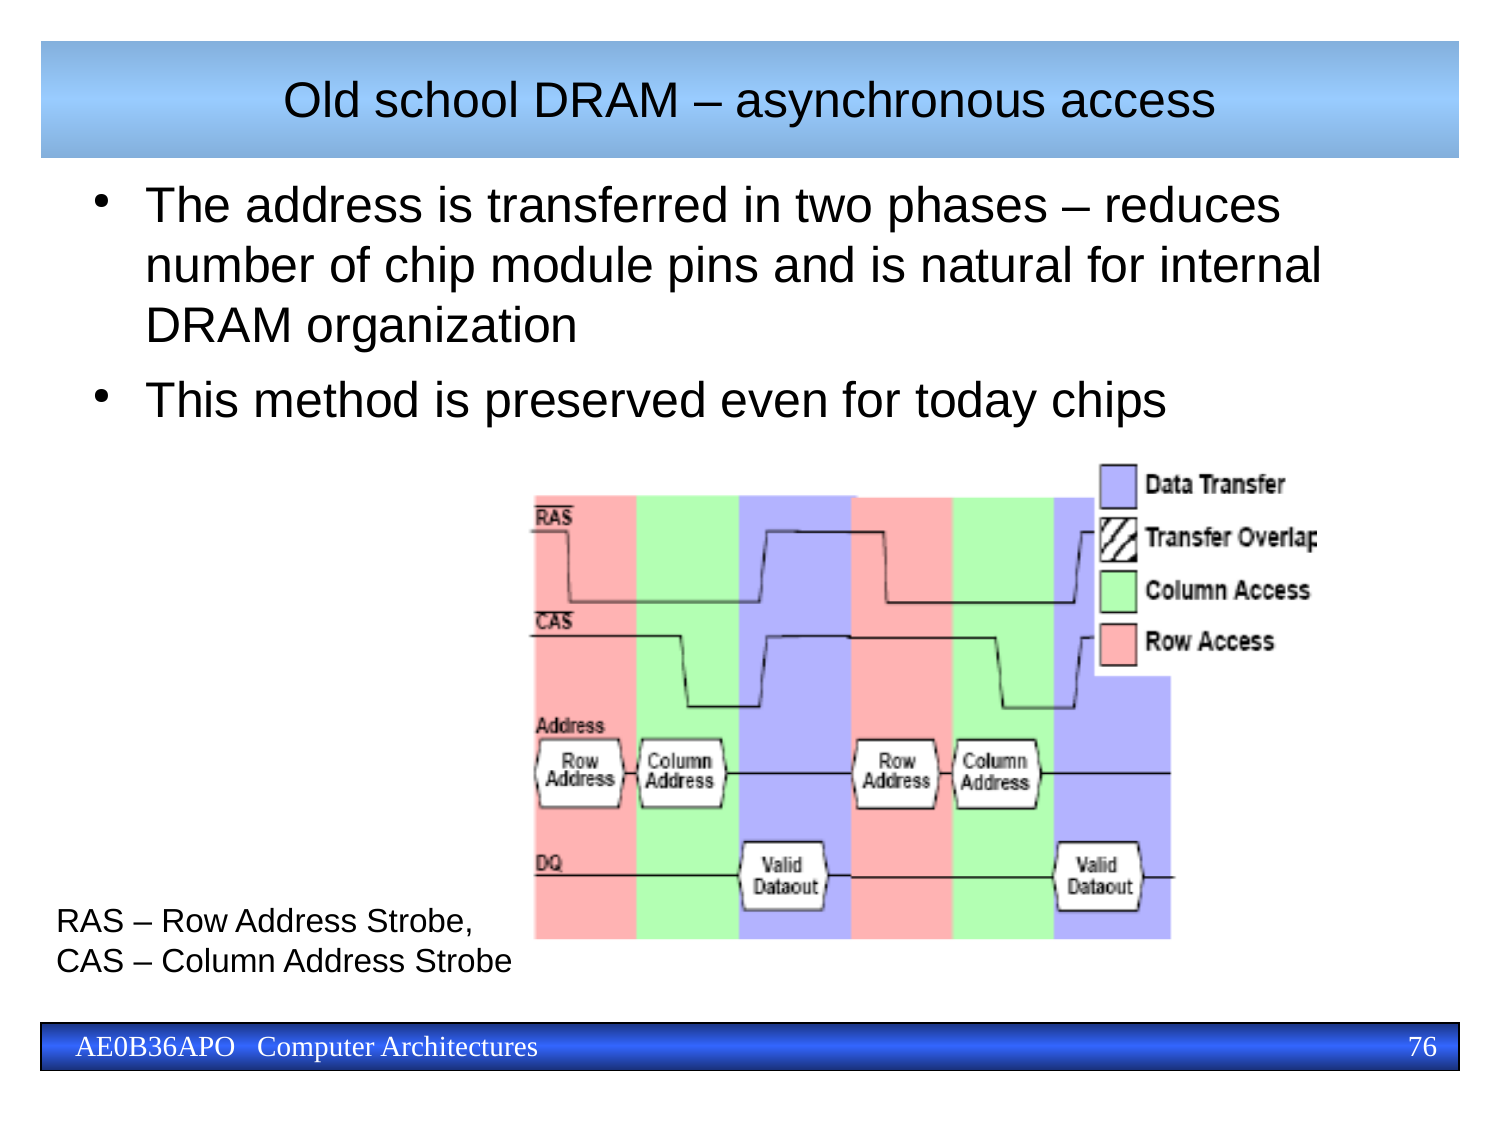

# Old school DRAM – asynchronous access
The address is transferred in two phases – reduces number of chip module pins and is natural for internal DRAM organization
This method is preserved even for today chips
RAS – Row Address Strobe,
CAS – Column Address Strobe
AE0B36APO Computer Architectures
76